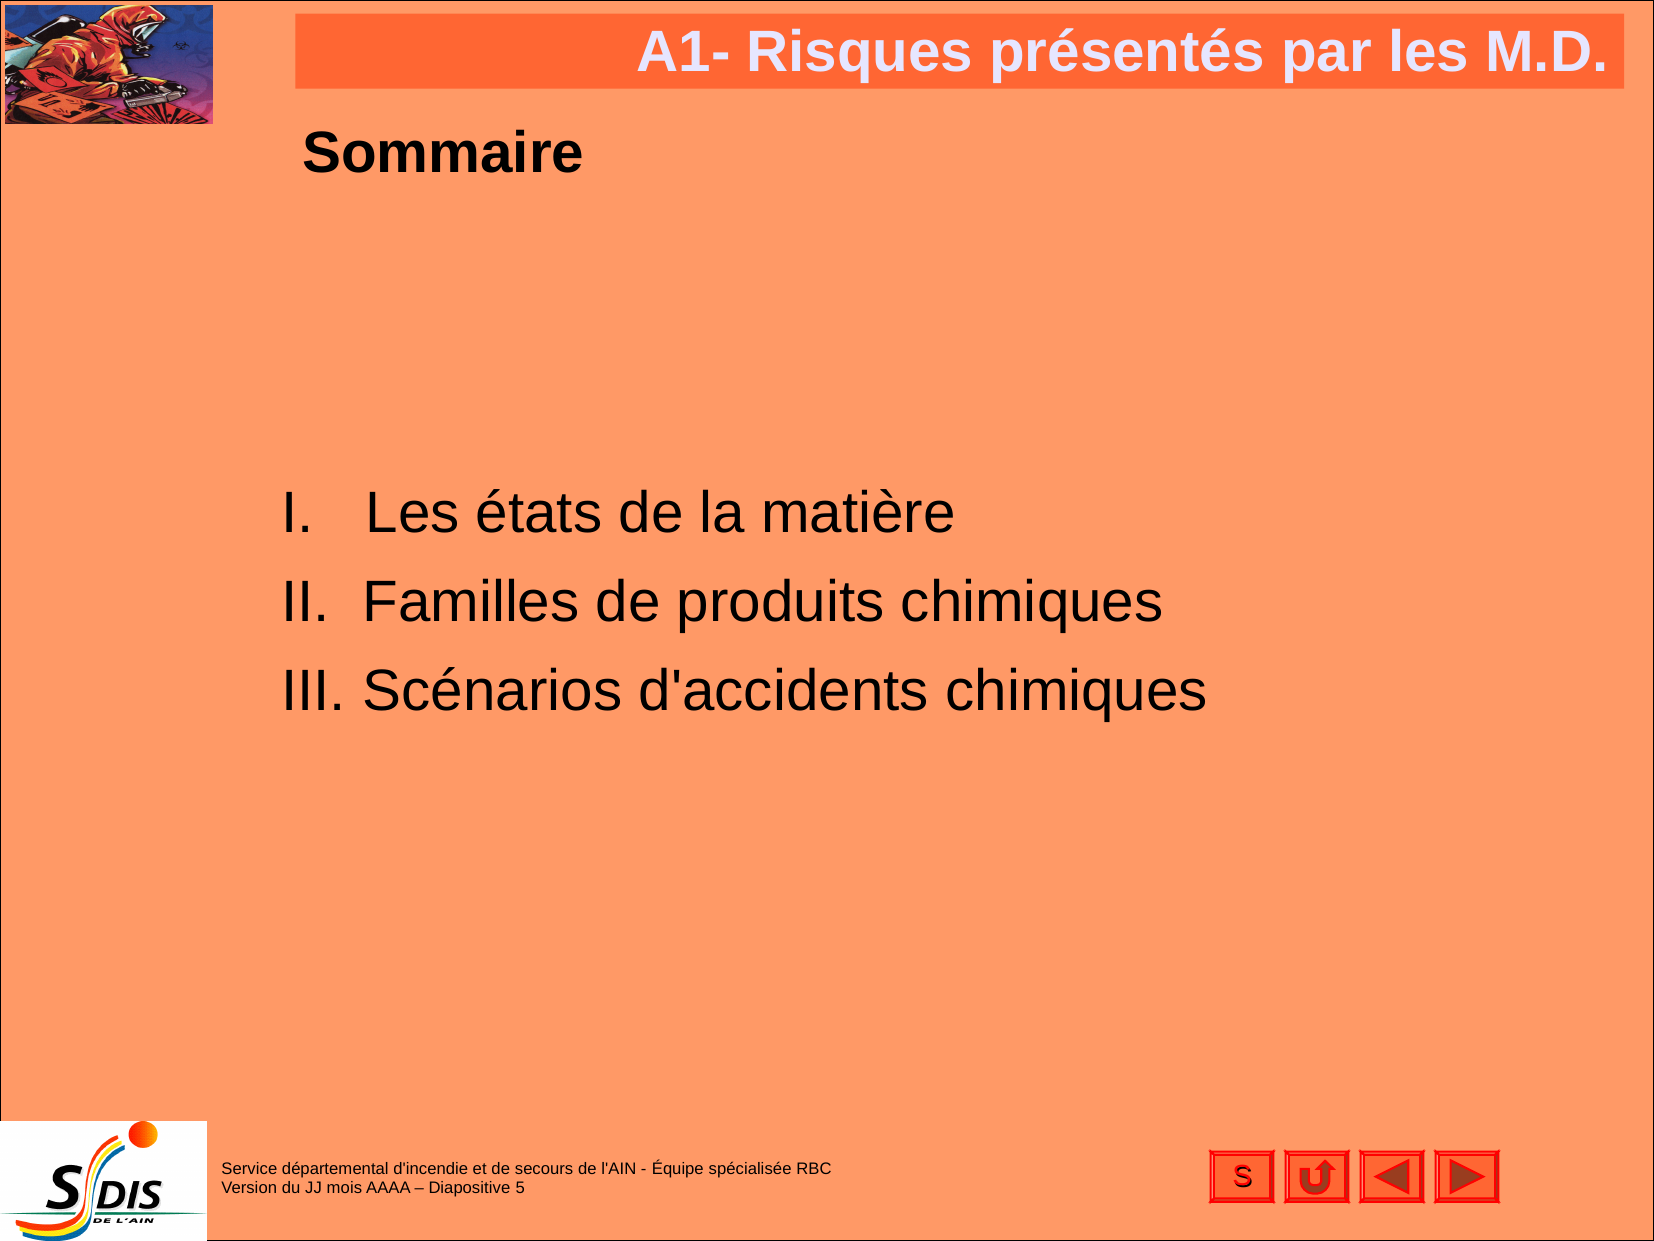

A1- Risques présentés par les M.D.
Sommaire
# Les états de la matière
 Familles de produits chimiques
 Scénarios d'accidents chimiques